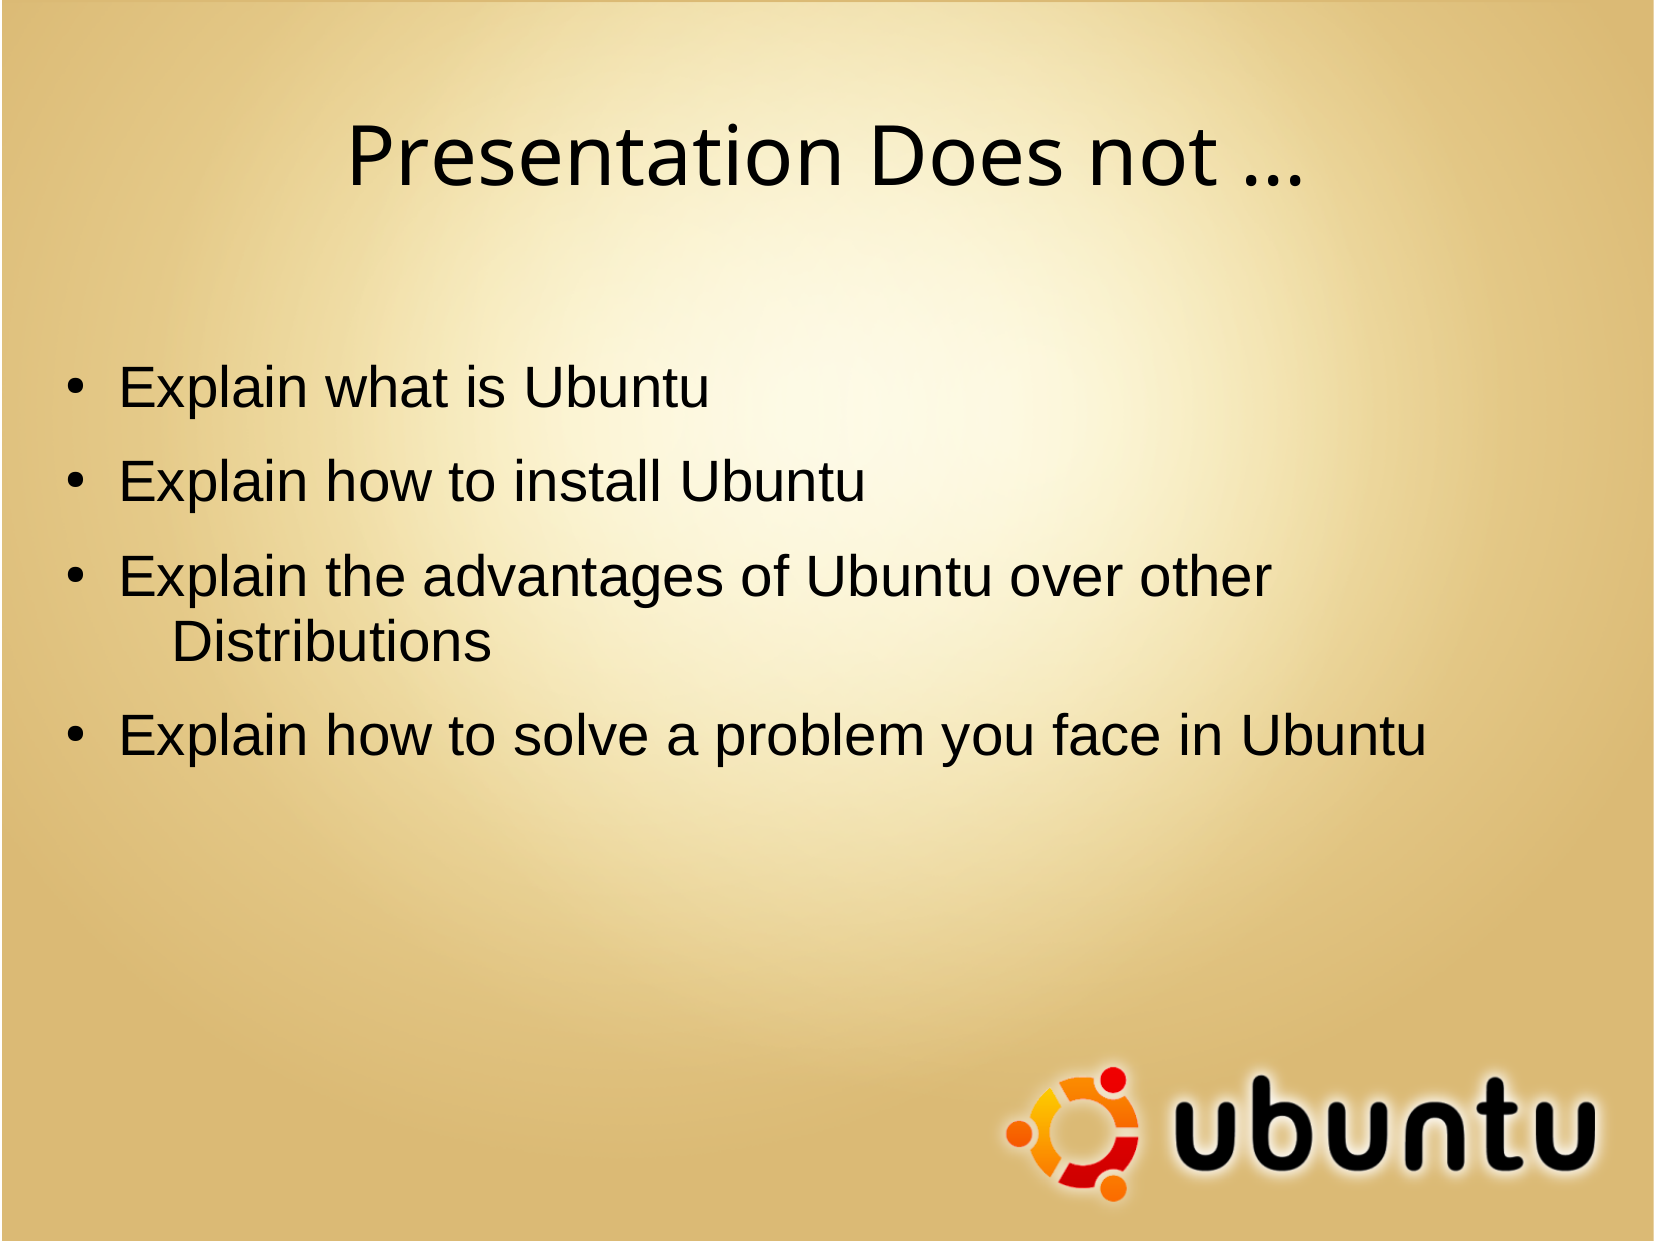

# Presentation Does not ...
Explain what is Ubuntu
Explain how to install Ubuntu
Explain the advantages of Ubuntu over other Distributions
Explain how to solve a problem you face in Ubuntu